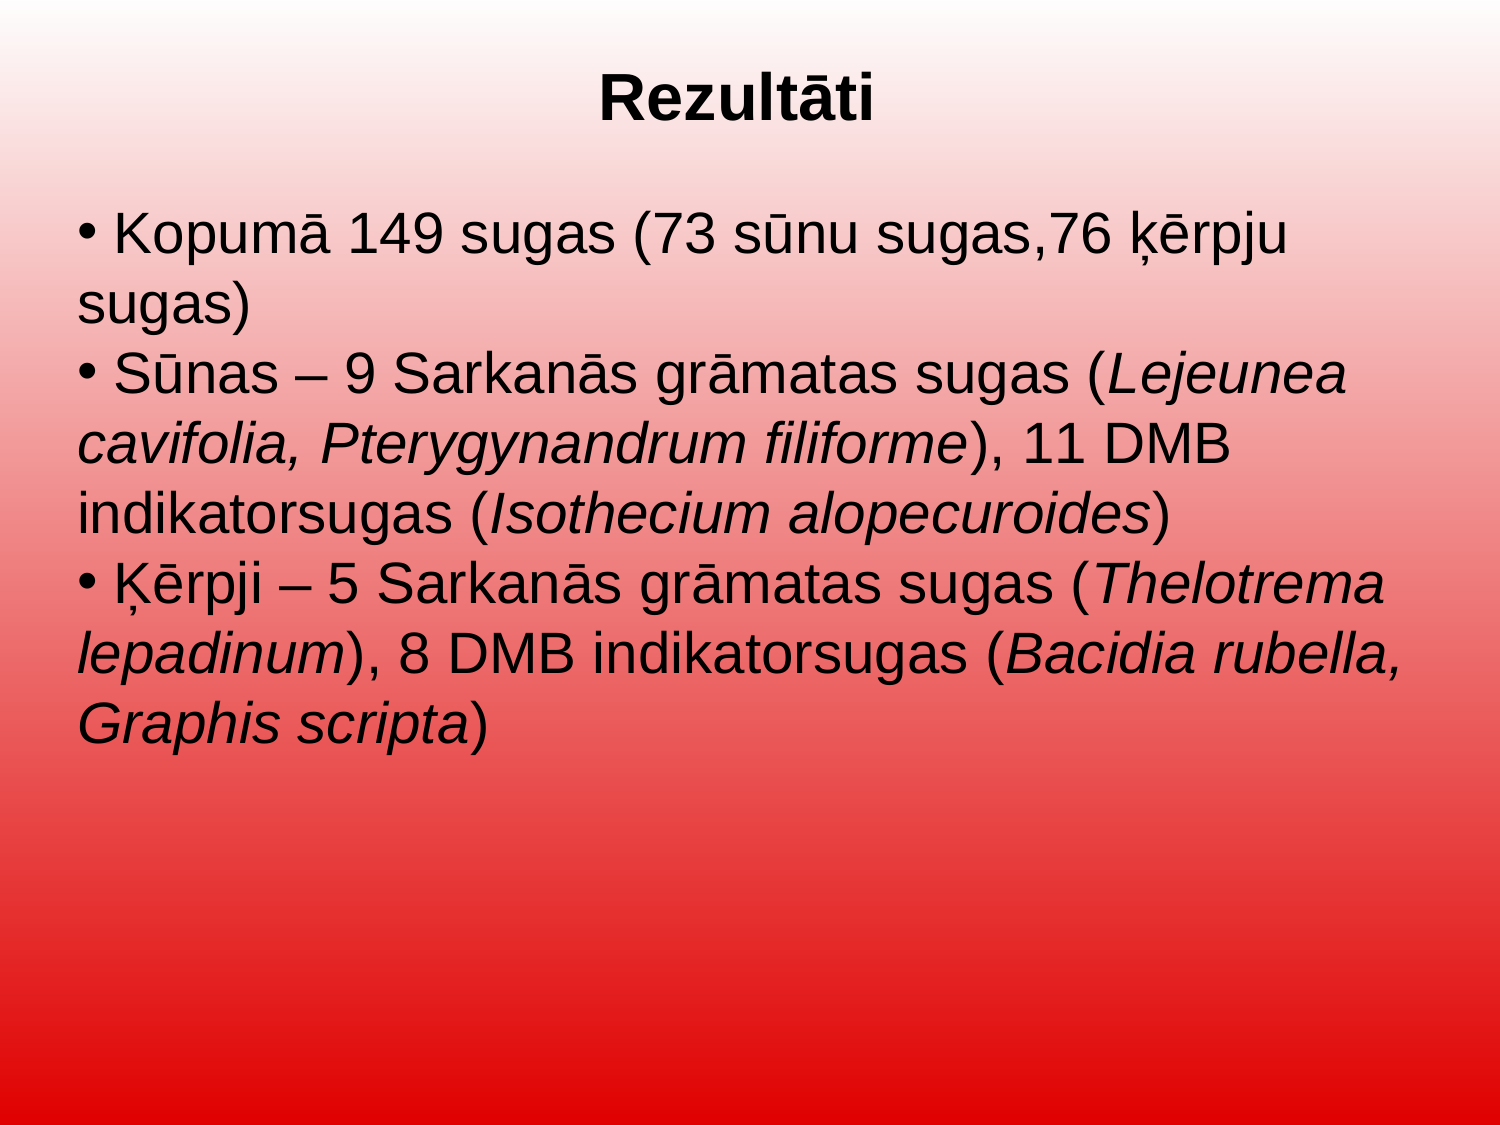

# Rezultāti
 Kopumā 149 sugas (73 sūnu sugas,76 ķērpju sugas)
 Sūnas – 9 Sarkanās grāmatas sugas (Lejeunea cavifolia, Pterygynandrum filiforme), 11 DMB indikatorsugas (Isothecium alopecuroides)
 Ķērpji – 5 Sarkanās grāmatas sugas (Thelotrema lepadinum), 8 DMB indikatorsugas (Bacidia rubella, Graphis scripta)